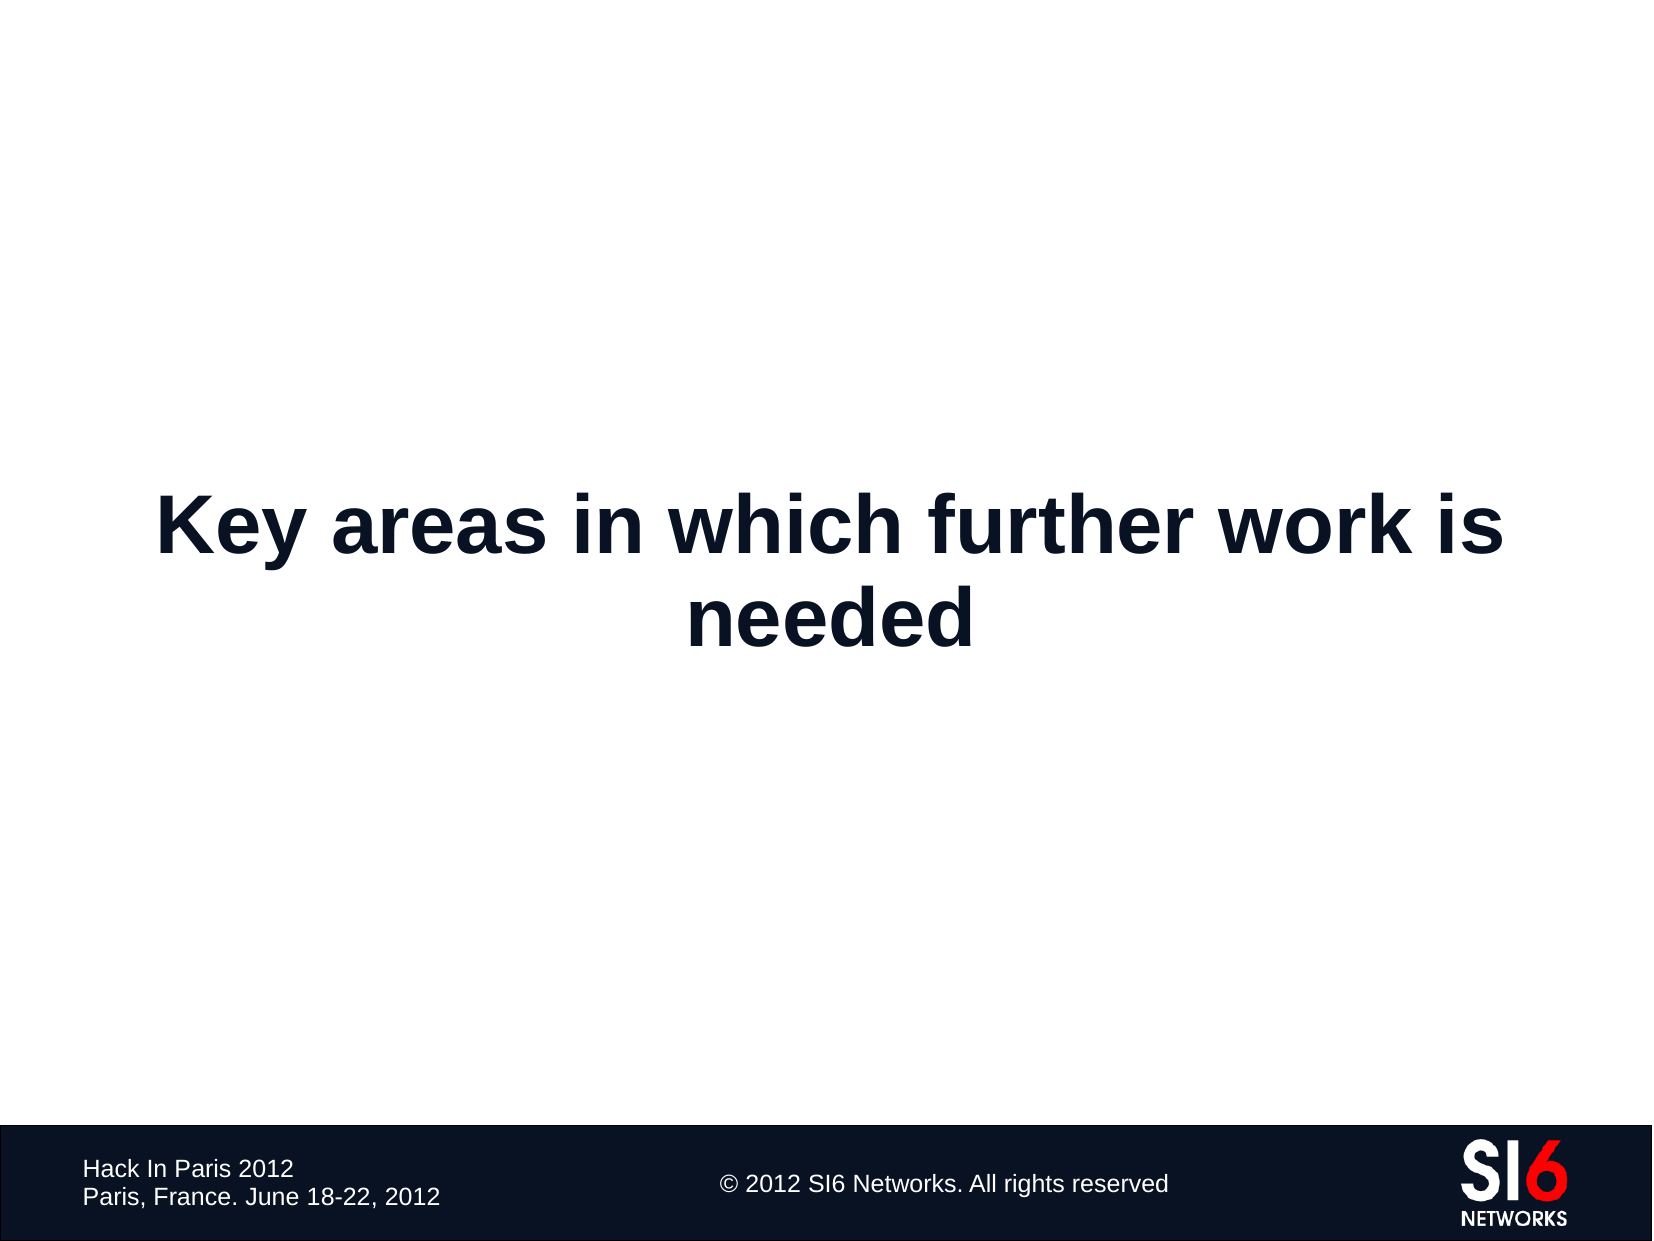

# Key areas in which further work is needed
Congreso de Seguridad en Computo 2011
38